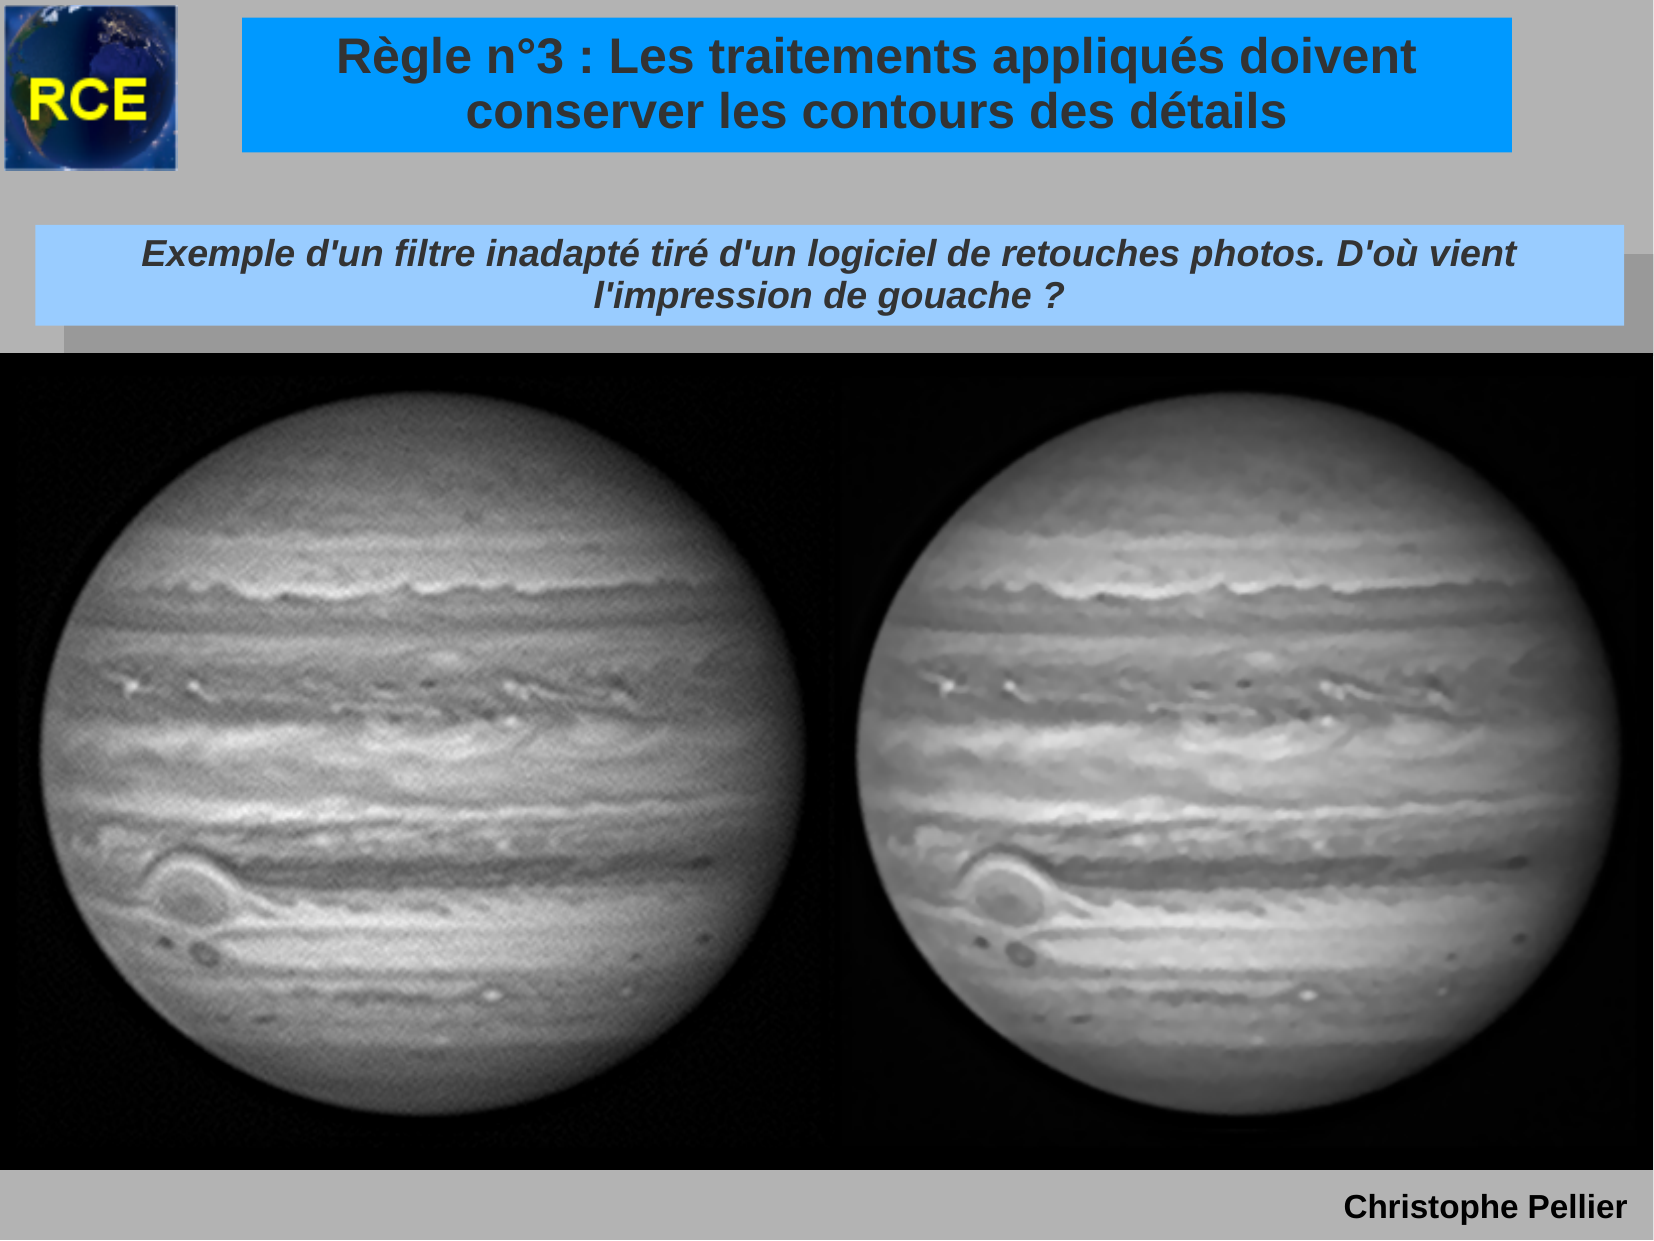

Règle n°3 : Les traitements appliqués doivent conserver les contours des détails
Exemple d'un filtre inadapté tiré d'un logiciel de retouches photos. D'où vient l'impression de gouache ?
Christophe Pellier